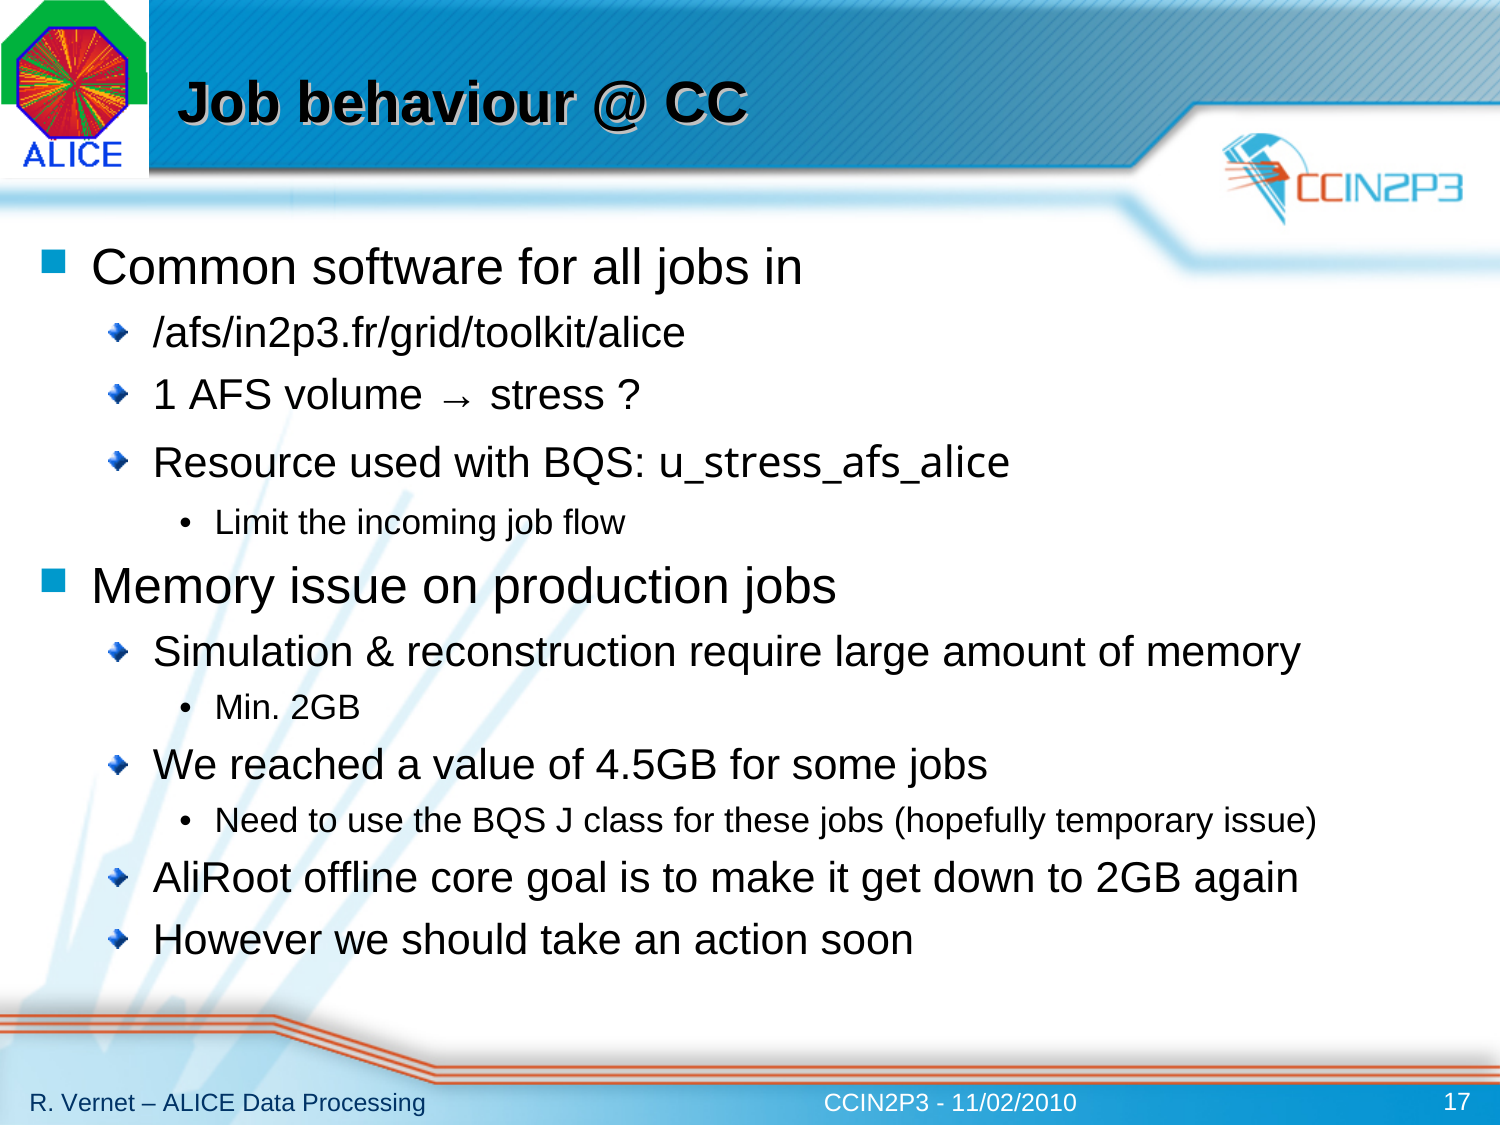

# Job behaviour @ CC
Common software for all jobs in
/afs/in2p3.fr/grid/toolkit/alice
1 AFS volume → stress ?
Resource used with BQS: u_stress_afs_alice
Limit the incoming job flow
Memory issue on production jobs
Simulation & reconstruction require large amount of memory
Min. 2GB
We reached a value of 4.5GB for some jobs
Need to use the BQS J class for these jobs (hopefully temporary issue)
AliRoot offline core goal is to make it get down to 2GB again
However we should take an action soon
17
R. Vernet